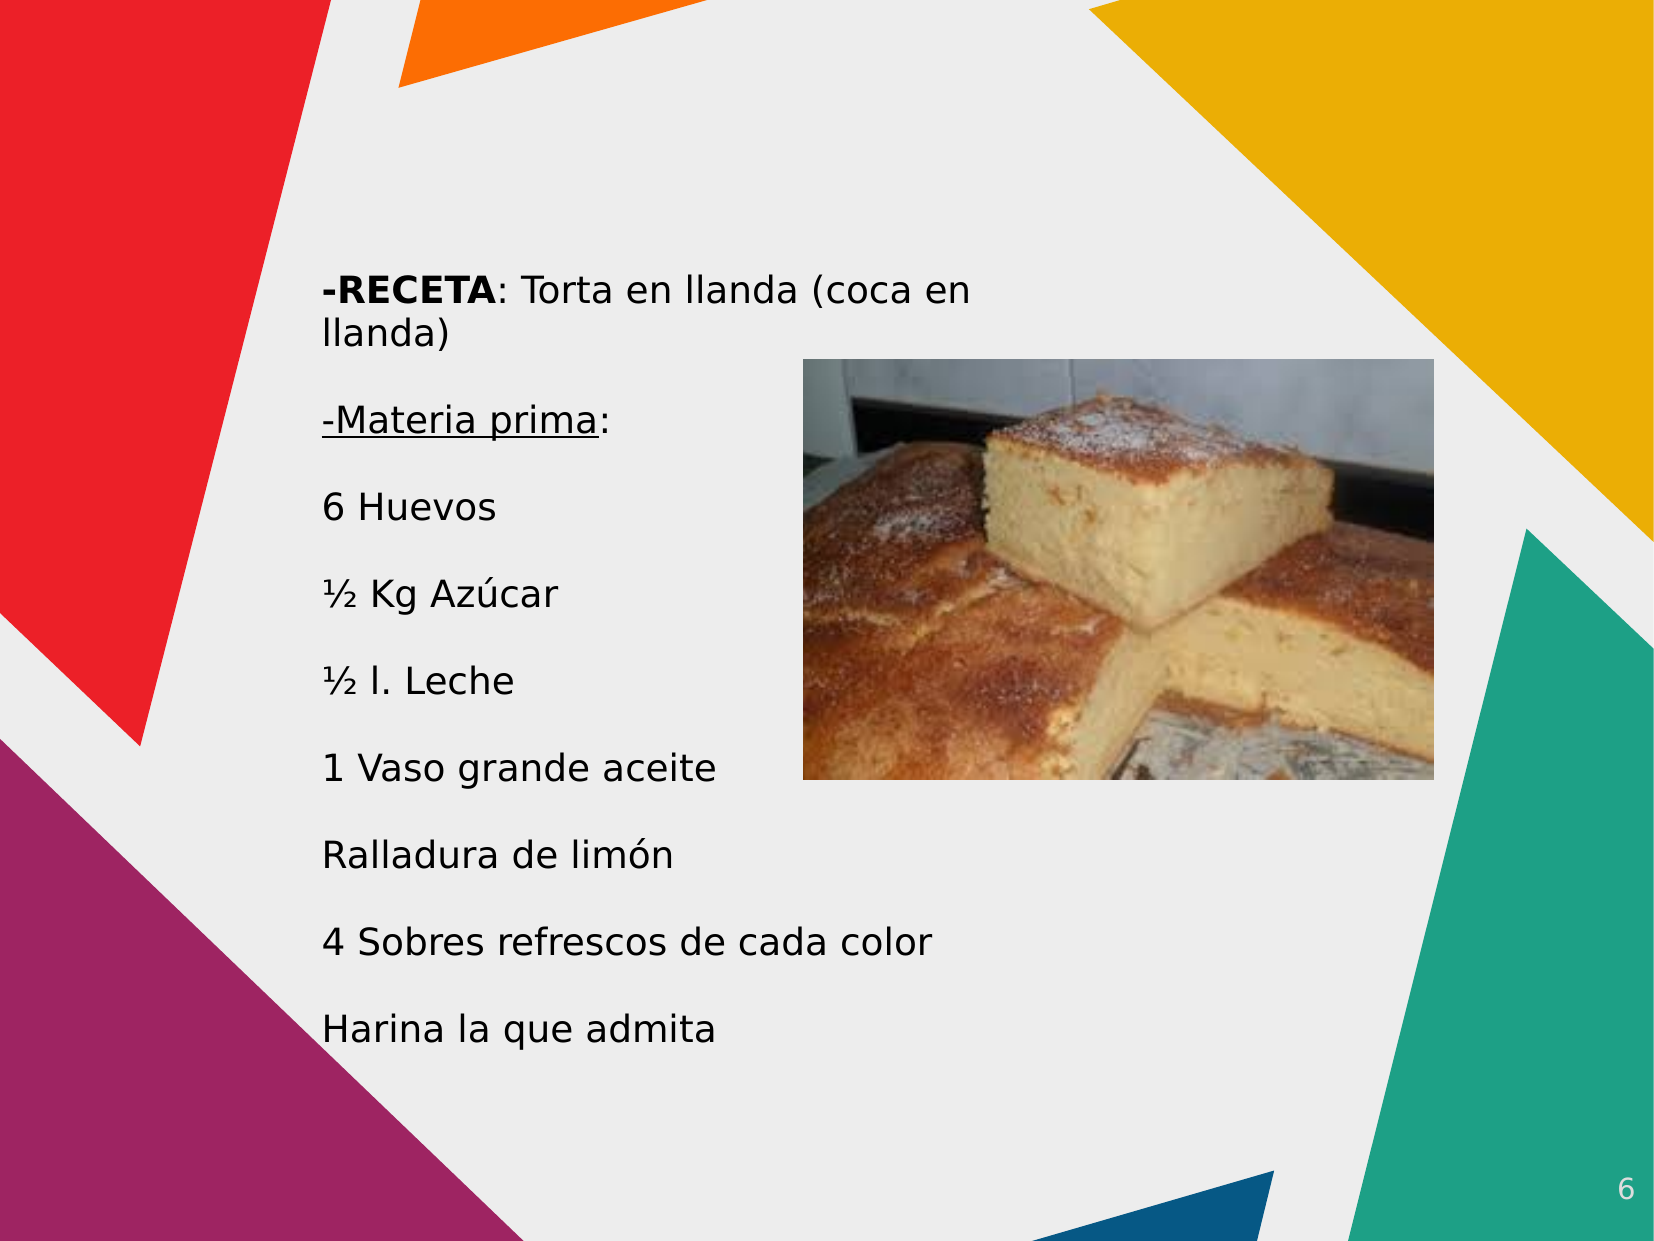

-RECETA: Torta en llanda (coca en llanda)
-Materia prima:
6 Huevos
½ Kg Azúcar
½ l. Leche
1 Vaso grande aceite
Ralladura de limón
4 Sobres refrescos de cada color
Harina la que admita
6